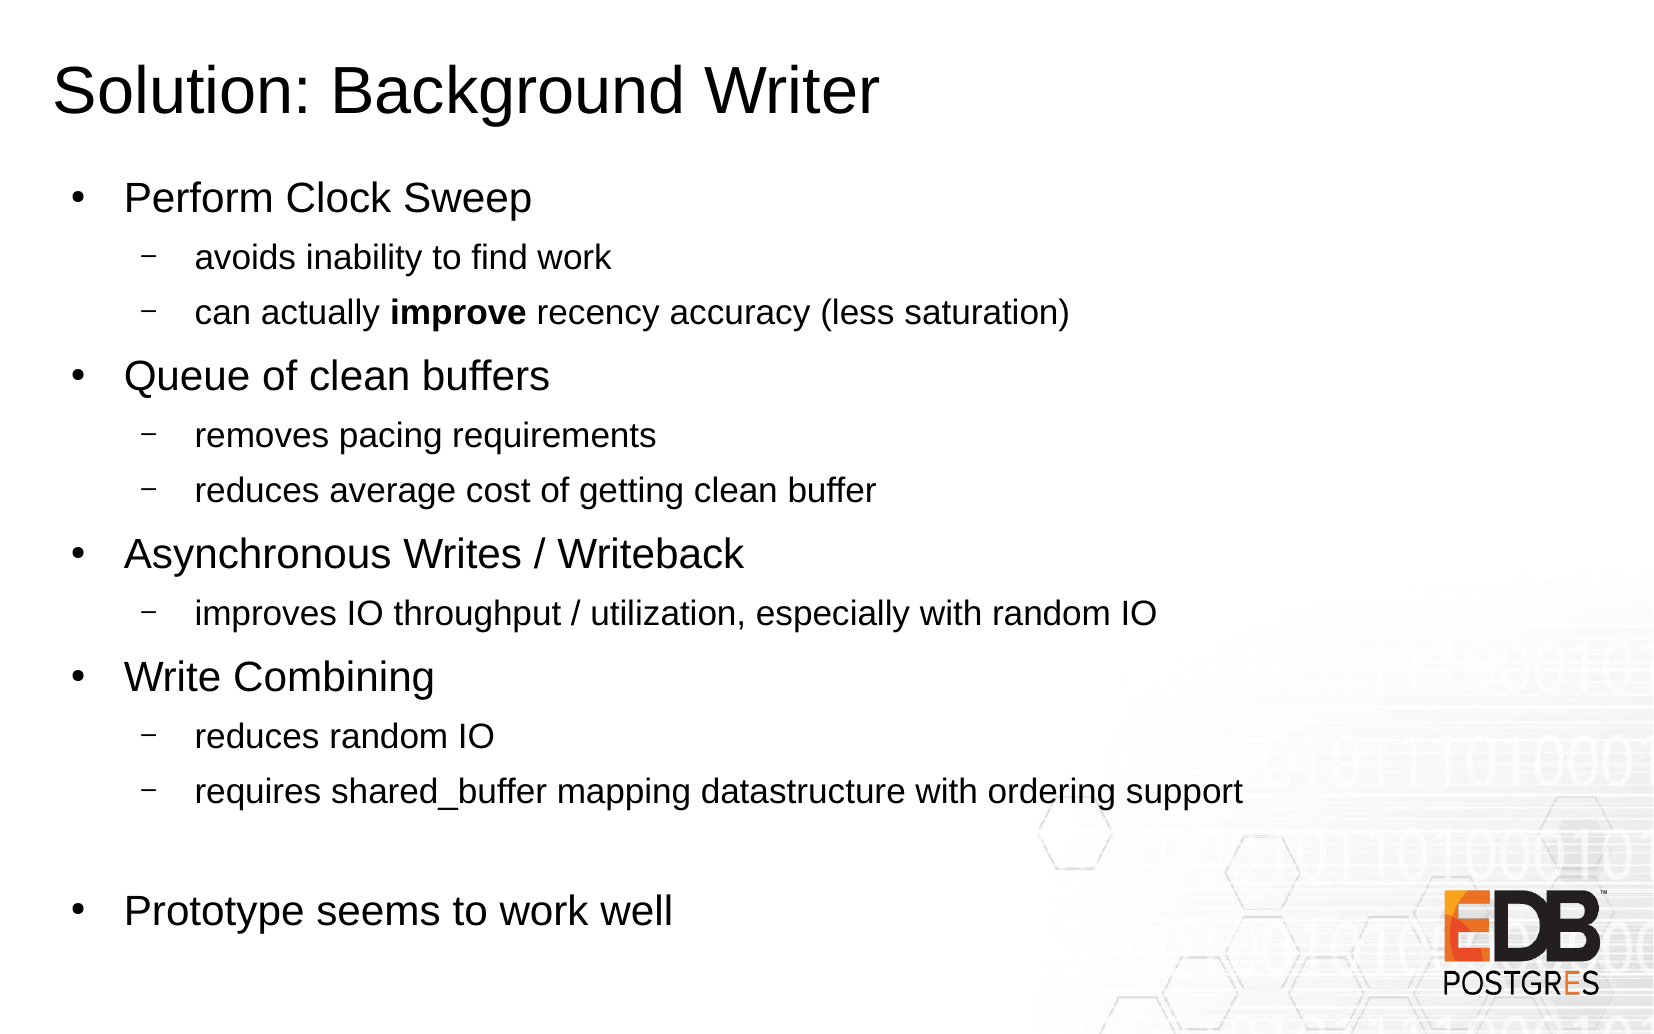

# Solution: Background Writer
Perform Clock Sweep
avoids inability to find work
can actually improve recency accuracy (less saturation)
Queue of clean buffers
removes pacing requirements
reduces average cost of getting clean buffer
Asynchronous Writes / Writeback
improves IO throughput / utilization, especially with random IO
Write Combining
reduces random IO
requires shared_buffer mapping datastructure with ordering support
Prototype seems to work well